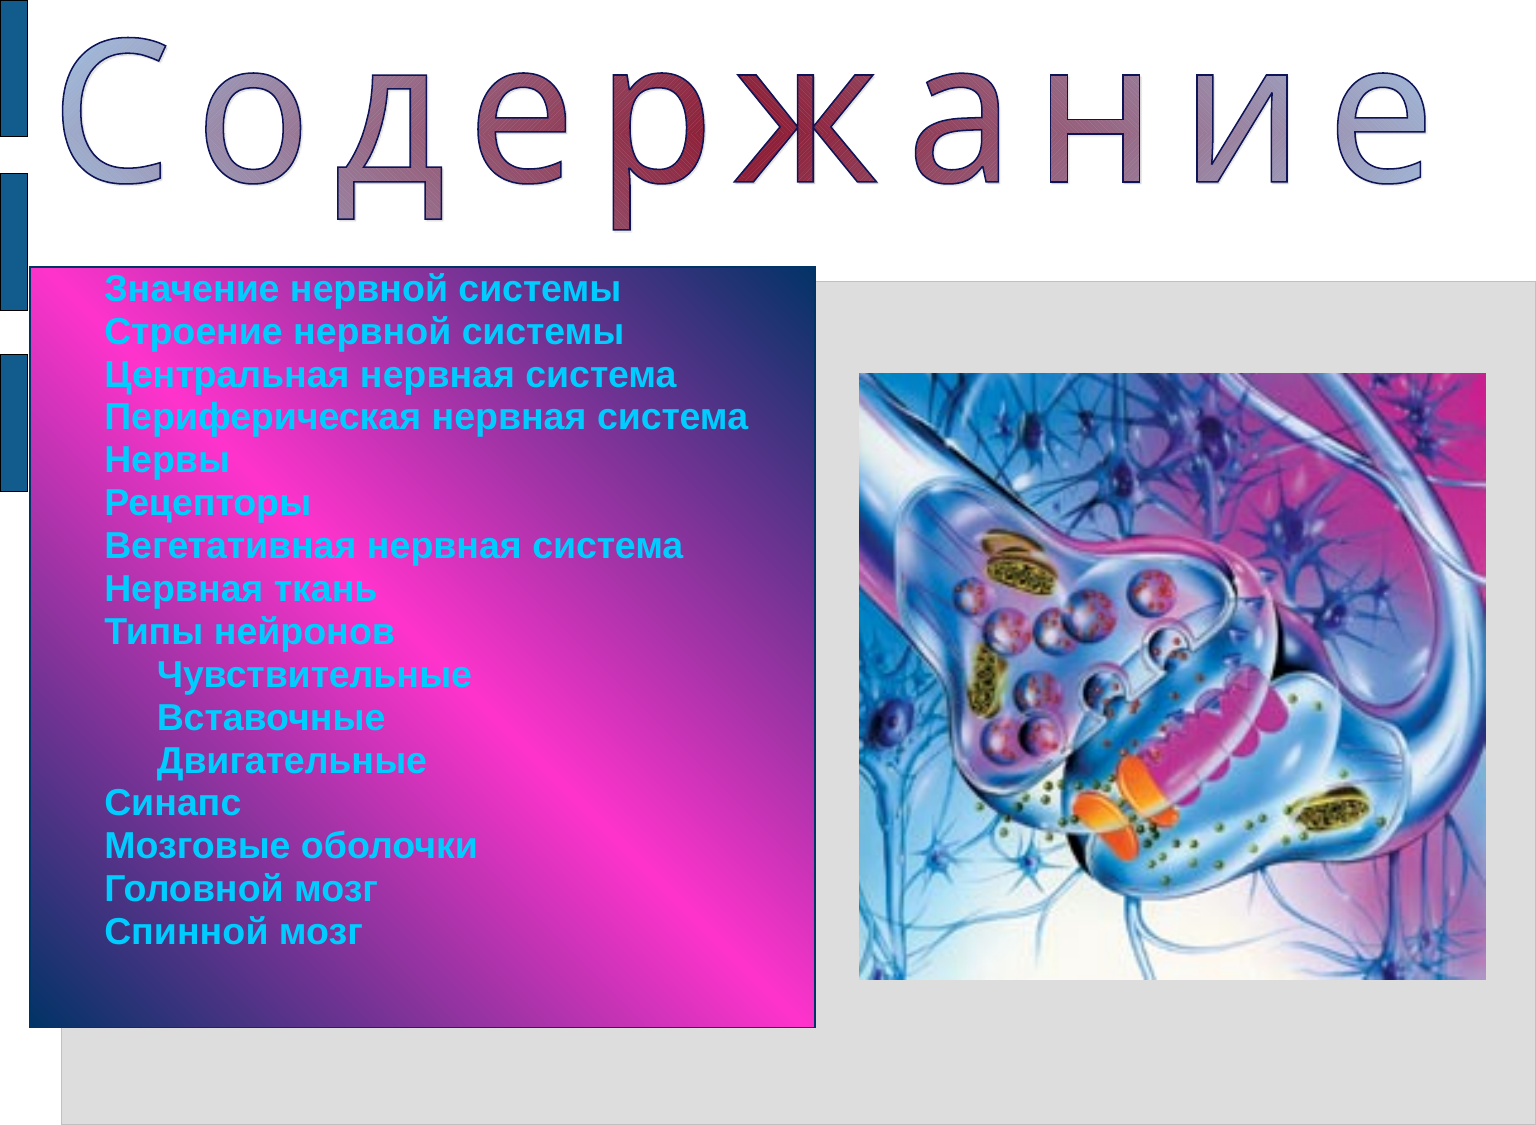

Содержание
# Значение нервной системы
Строение нервной системы
Центральная нервная система
Периферическая нервная система
Нервы
Рецепторы
Вегетативная нервная система
Нервная ткань
Типы нейронов
 Чувствительные
 Вставочные
 Двигательные
Синапс
Мозговые оболочки
Головной мозг
Спинной мозг